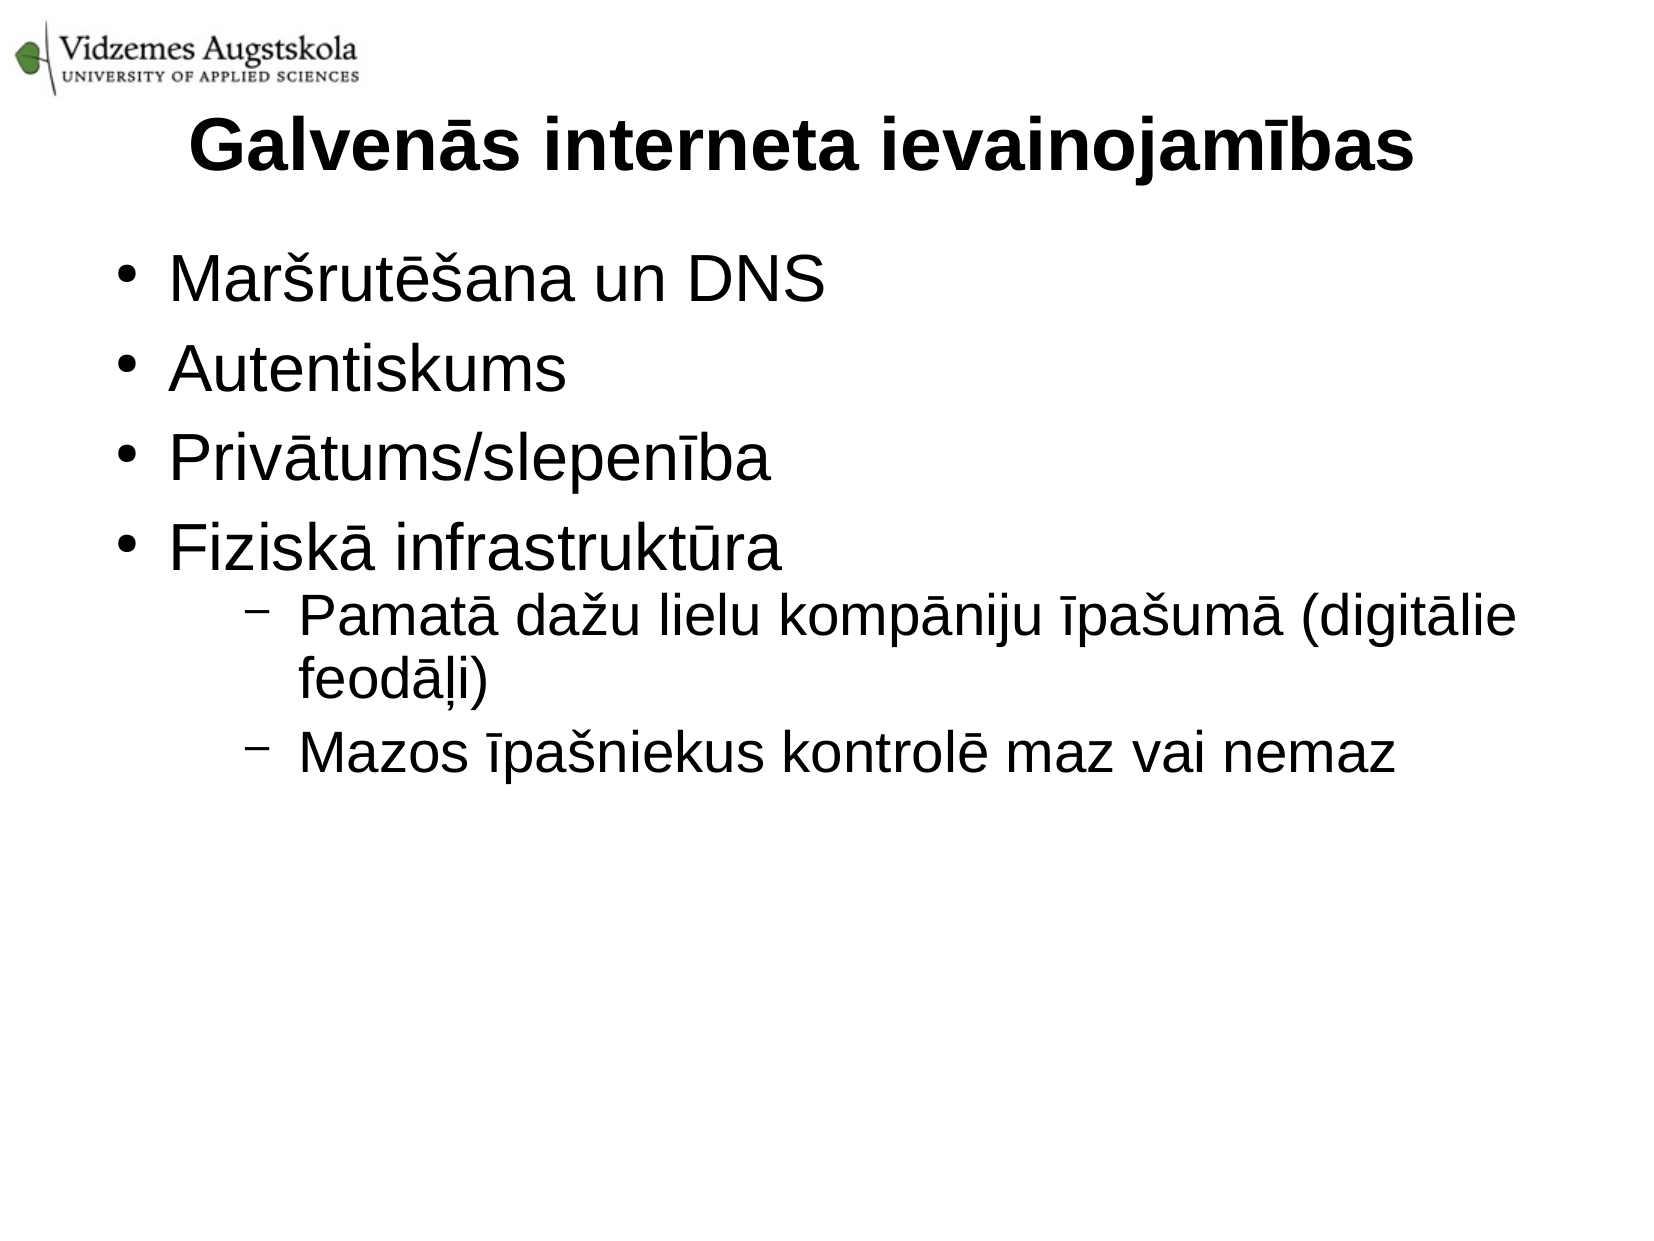

# Galvenās interneta ievainojamības
Maršrutēšana un DNS
Autentiskums
Privātums/slepenība
Fiziskā infrastruktūra
Pamatā dažu lielu kompāniju īpašumā (digitālie feodāļi)
Mazos īpašniekus kontrolē maz vai nemaz